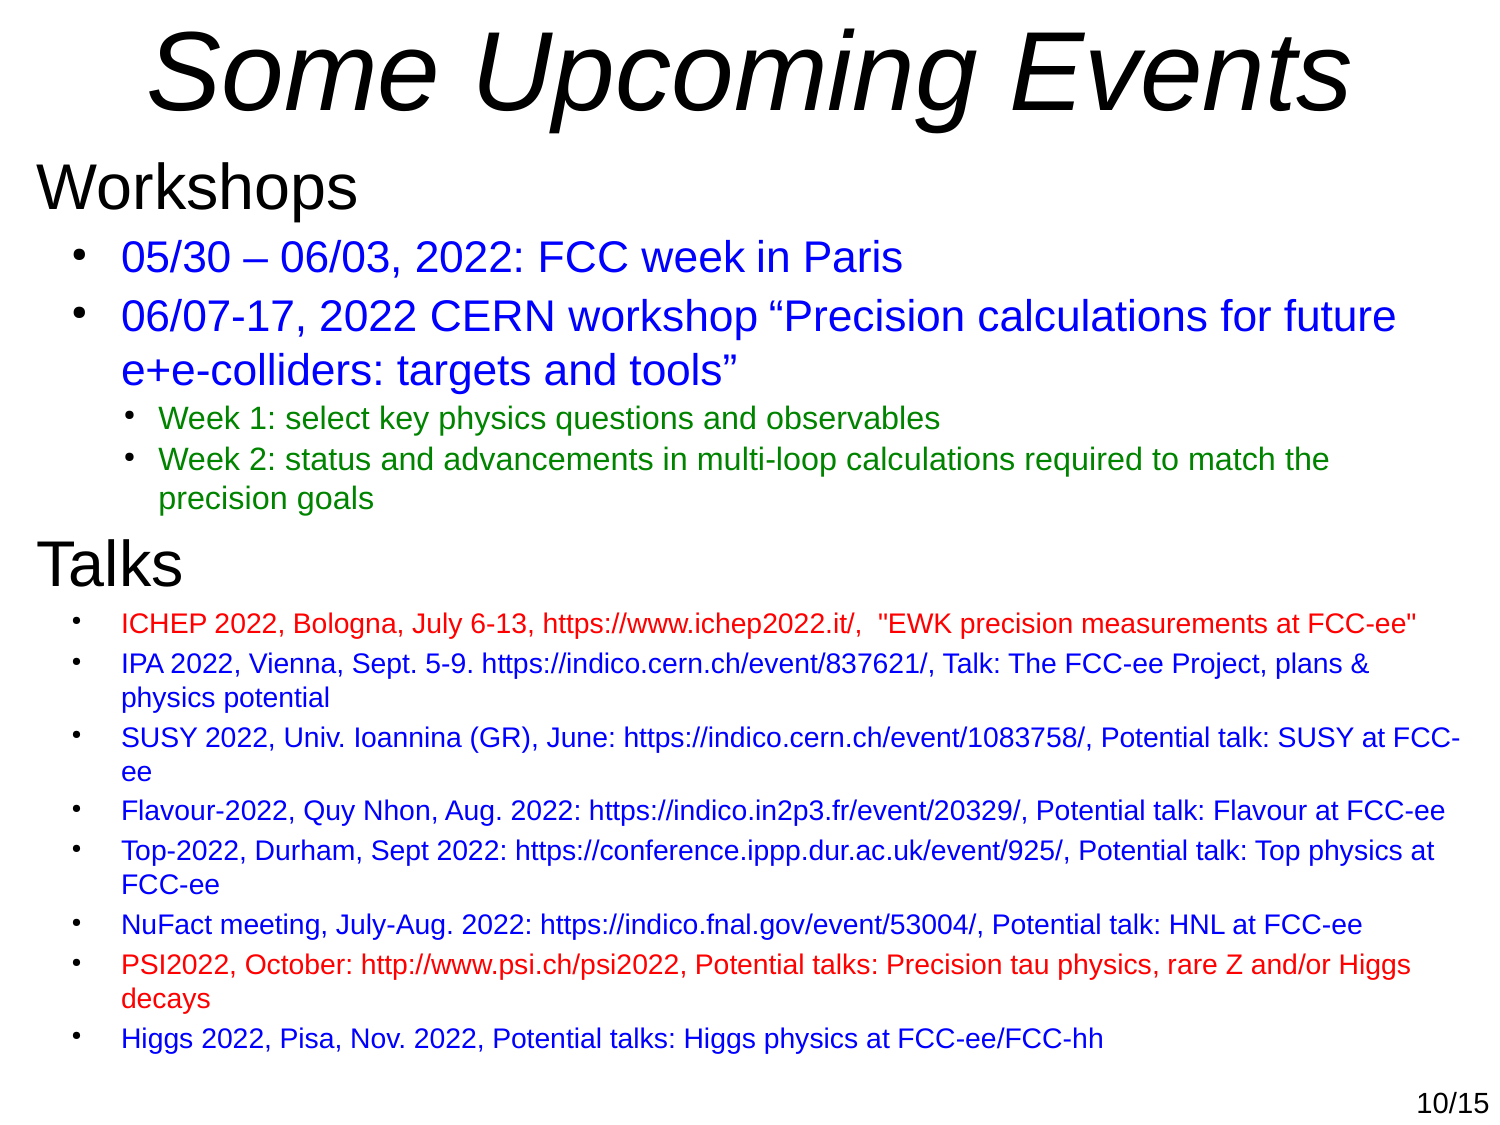

Some Upcoming Events
# Workshops
05/30 – 06/03, 2022: FCC week in Paris
06/07-17, 2022 CERN workshop “Precision calculations for future e+e-colliders: targets and tools”
Week 1: select key physics questions and observables
Week 2: status and advancements in multi-loop calculations required to match the precision goals
Talks
ICHEP 2022, Bologna, July 6-13, https://www.ichep2022.it/, "EWK precision measurements at FCC-ee"
IPA 2022, Vienna, Sept. 5-9. https://indico.cern.ch/event/837621/, Talk: The FCC-ee Project, plans & physics potential
SUSY 2022, Univ. Ioannina (GR), June: https://indico.cern.ch/event/1083758/, Potential talk: SUSY at FCC-ee
Flavour-2022, Quy Nhon, Aug. 2022: https://indico.in2p3.fr/event/20329/, Potential talk: Flavour at FCC-ee
Top-2022, Durham, Sept 2022: https://conference.ippp.dur.ac.uk/event/925/, Potential talk: Top physics at FCC-ee
NuFact meeting, July-Aug. 2022: https://indico.fnal.gov/event/53004/, Potential talk: HNL at FCC-ee
PSI2022, October: http://www.psi.ch/psi2022, Potential talks: Precision tau physics, rare Z and/or Higgs decays
Higgs 2022, Pisa, Nov. 2022, Potential talks: Higgs physics at FCC-ee/FCC-hh